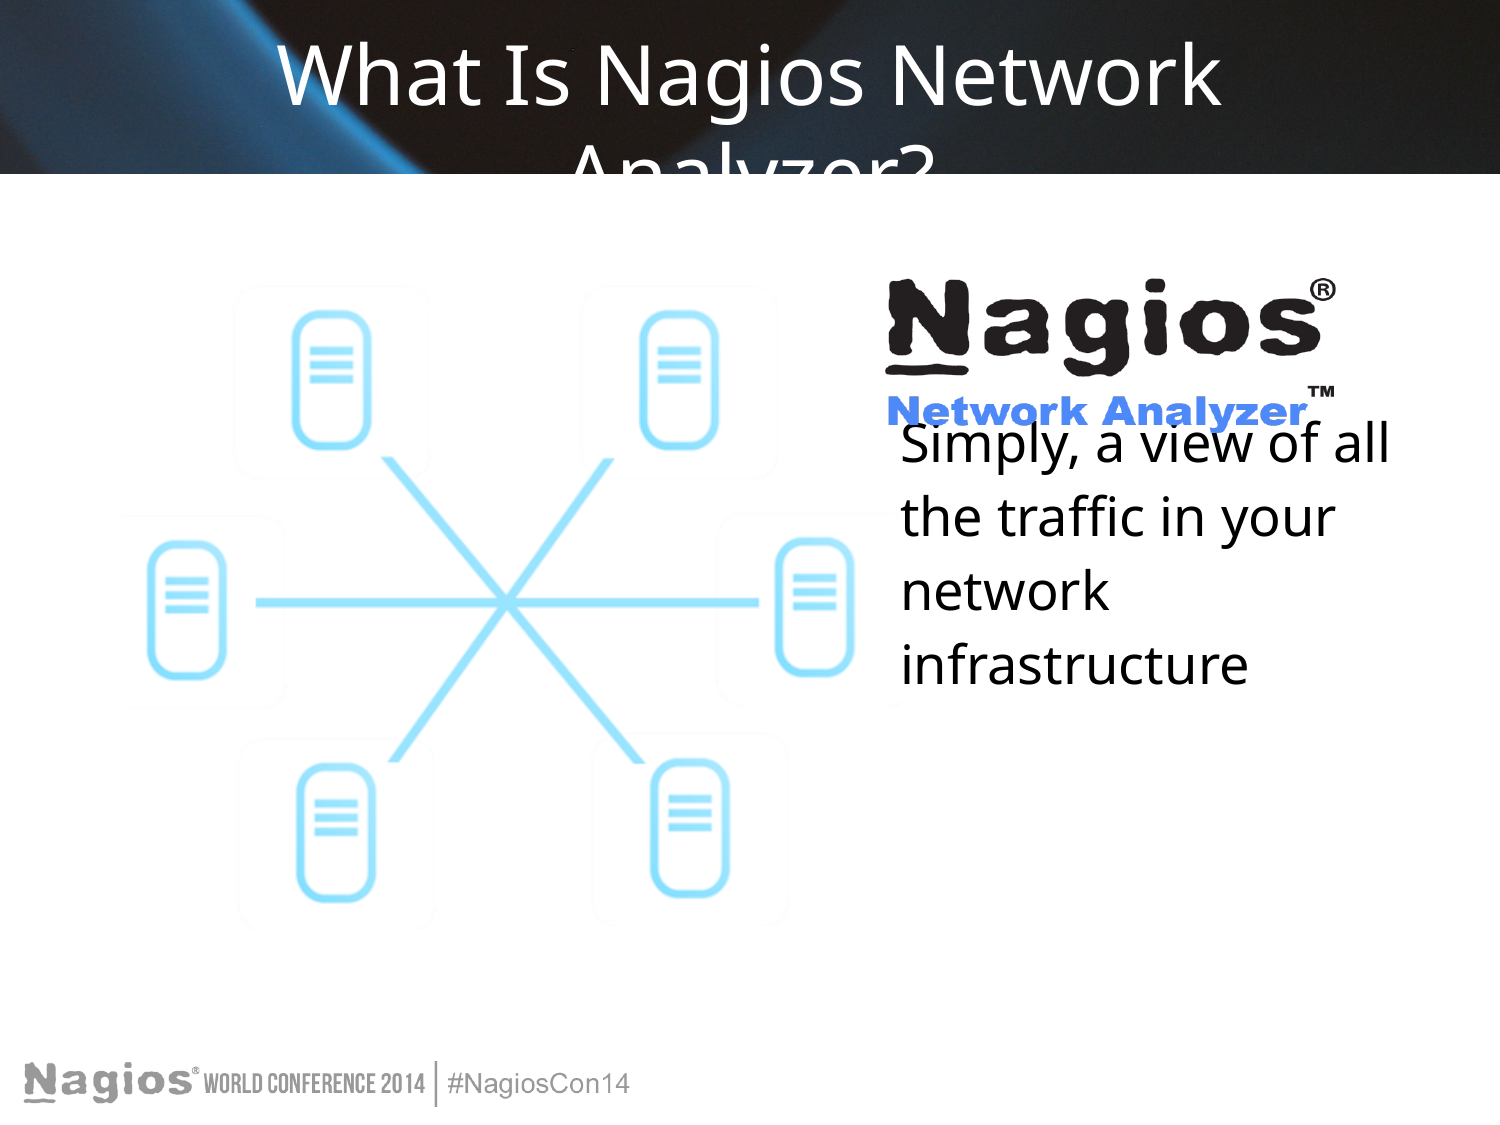

# What Is Nagios Network Analyzer?
Simply, a view of all the traffic in your network infrastructure